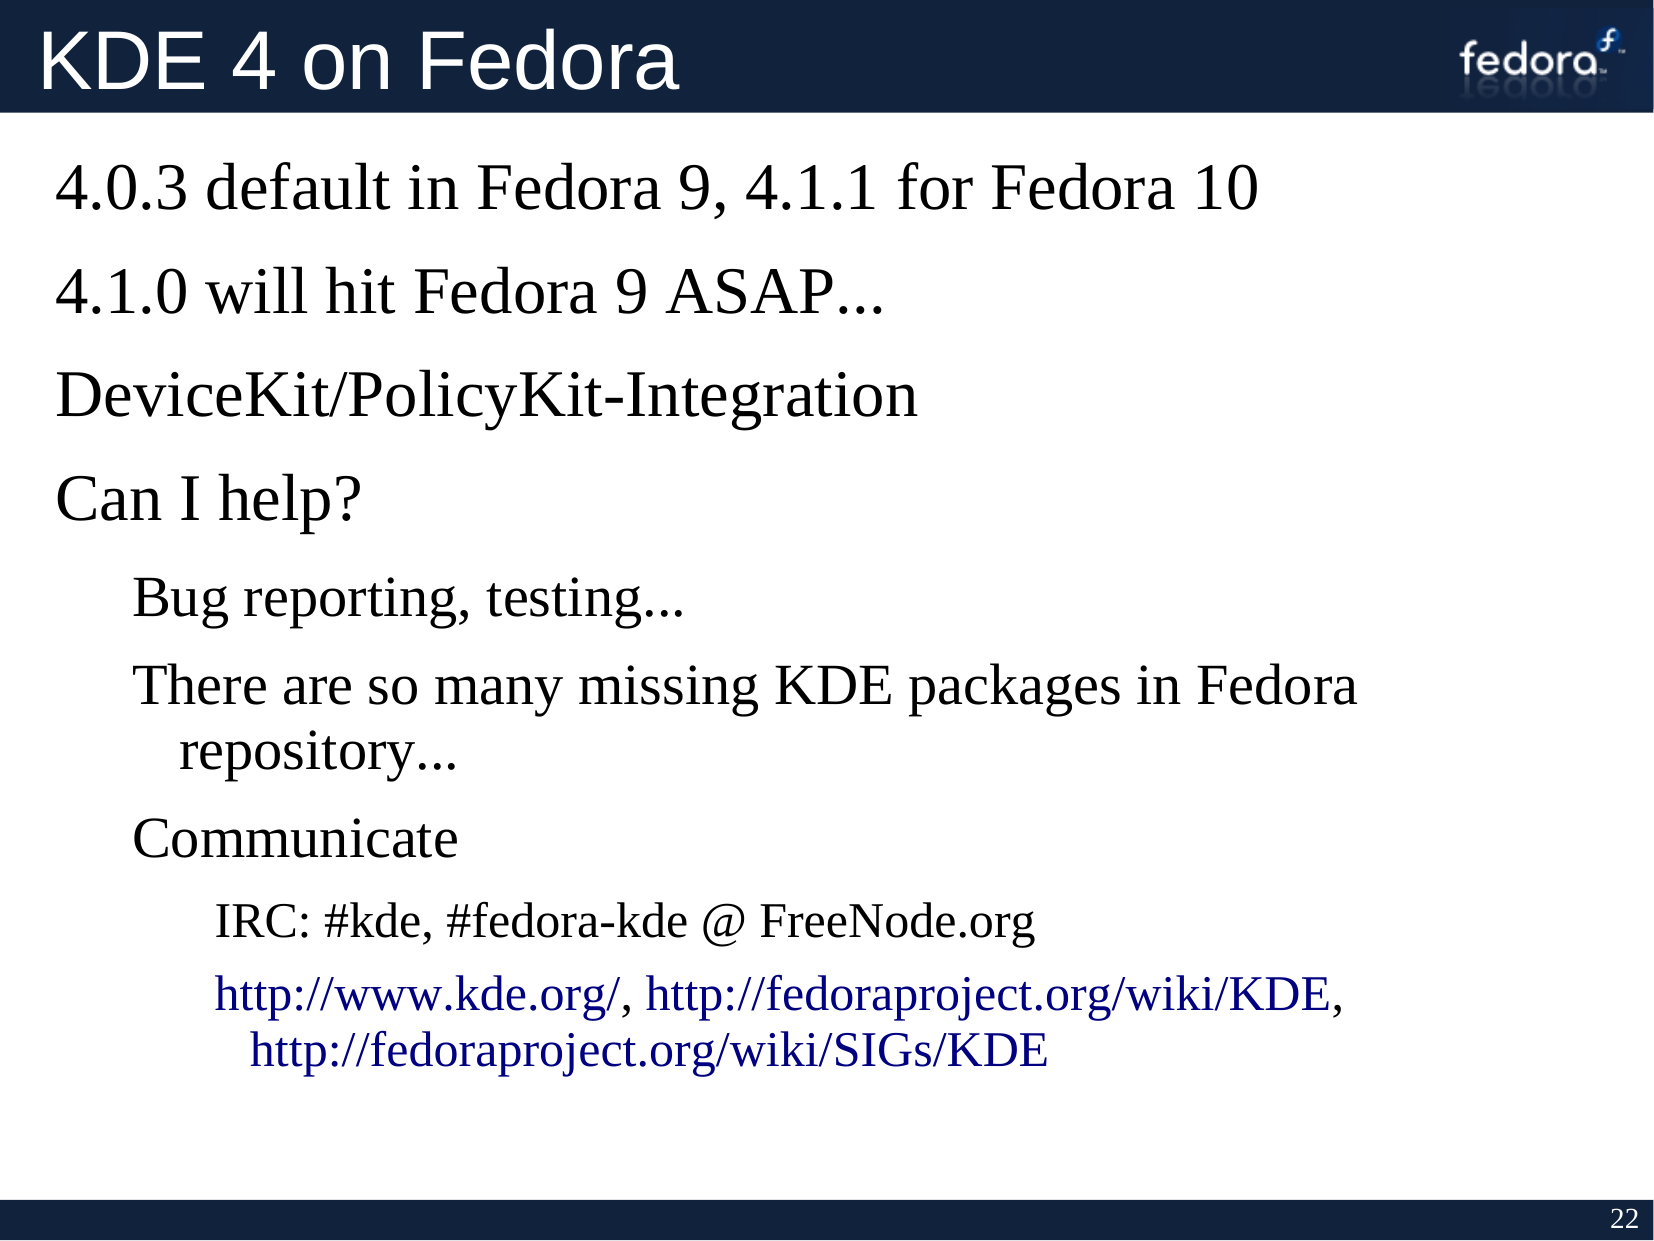

# KDE 4 on Fedora
4.0.3 default in Fedora 9, 4.1.1 for Fedora 10
4.1.0 will hit Fedora 9 ASAP...
DeviceKit/PolicyKit-Integration
Can I help?
Bug reporting, testing...
There are so many missing KDE packages in Fedora repository...
Communicate
IRC: #kde, #fedora-kde @ FreeNode.org
http://www.kde.org/, http://fedoraproject.org/wiki/KDE, http://fedoraproject.org/wiki/SIGs/KDE